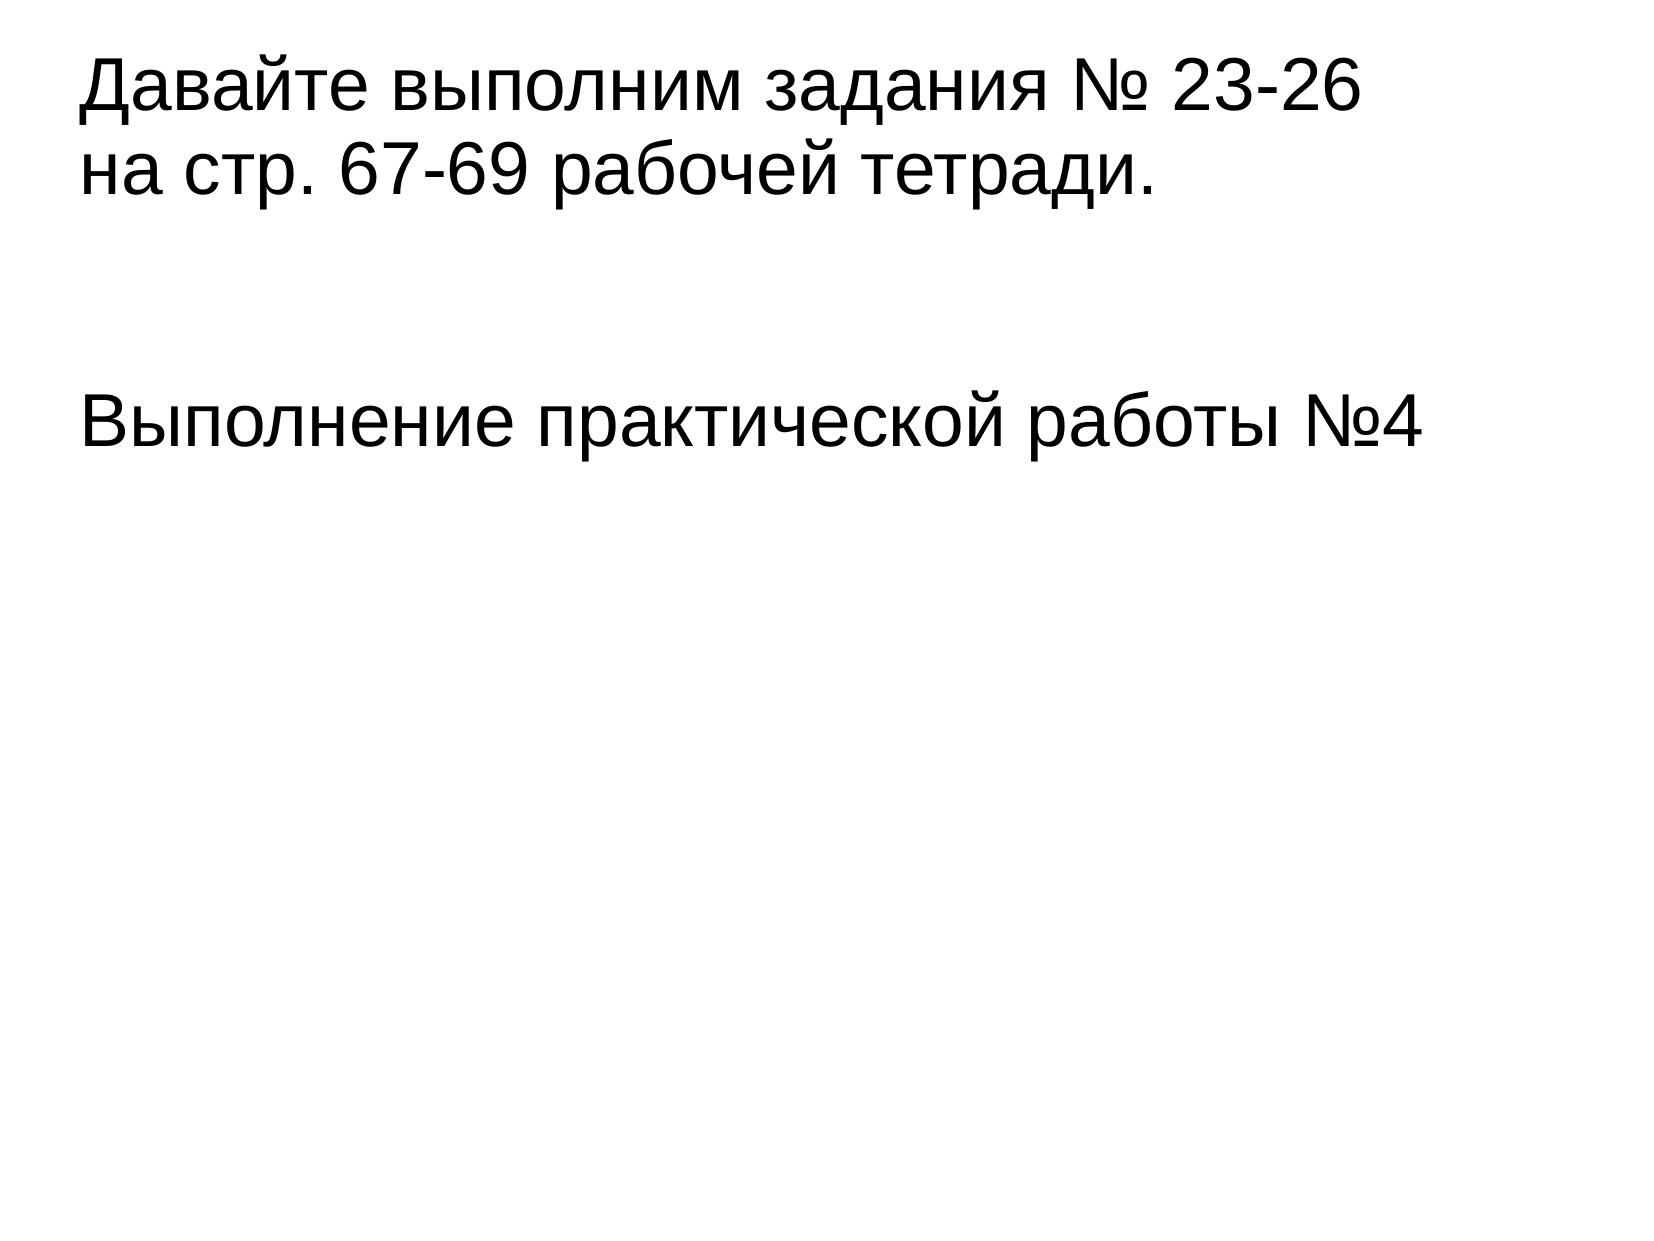

Давайте выполним задания № 23-26 на стр. 67-69 рабочей тетради.
Выполнение практической работы №4